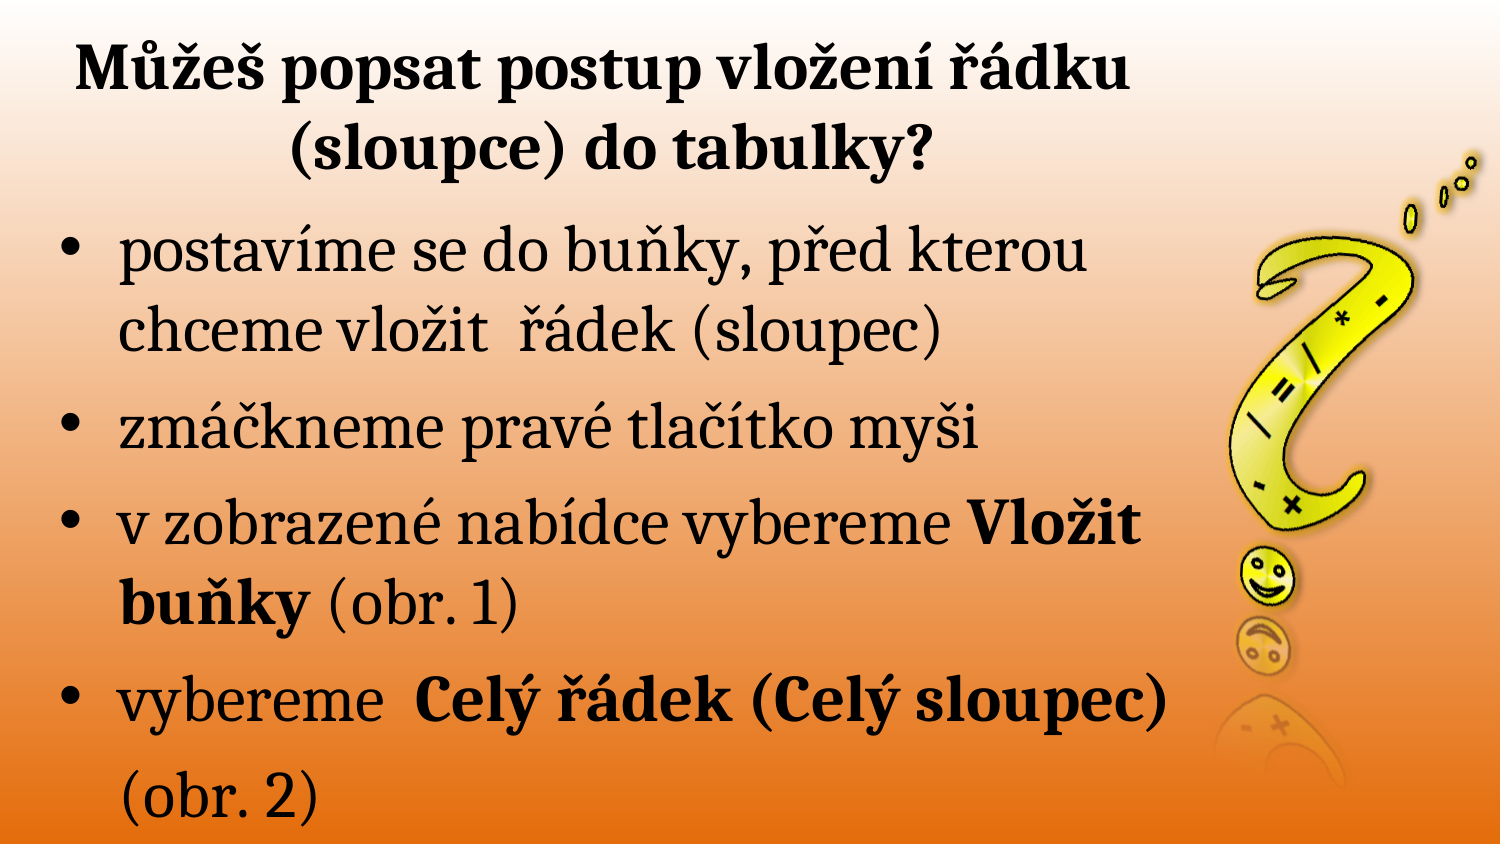

# Můžeš popsat postup vložení řádku (sloupce) do tabulky?
postavíme se do buňky, před kterou chceme vložit řádek (sloupec)
zmáčkneme pravé tlačítko myši
v zobrazené nabídce vybereme Vložit buňky (obr. 1)
vybereme Celý řádek (Celý sloupec)
	(obr. 2)